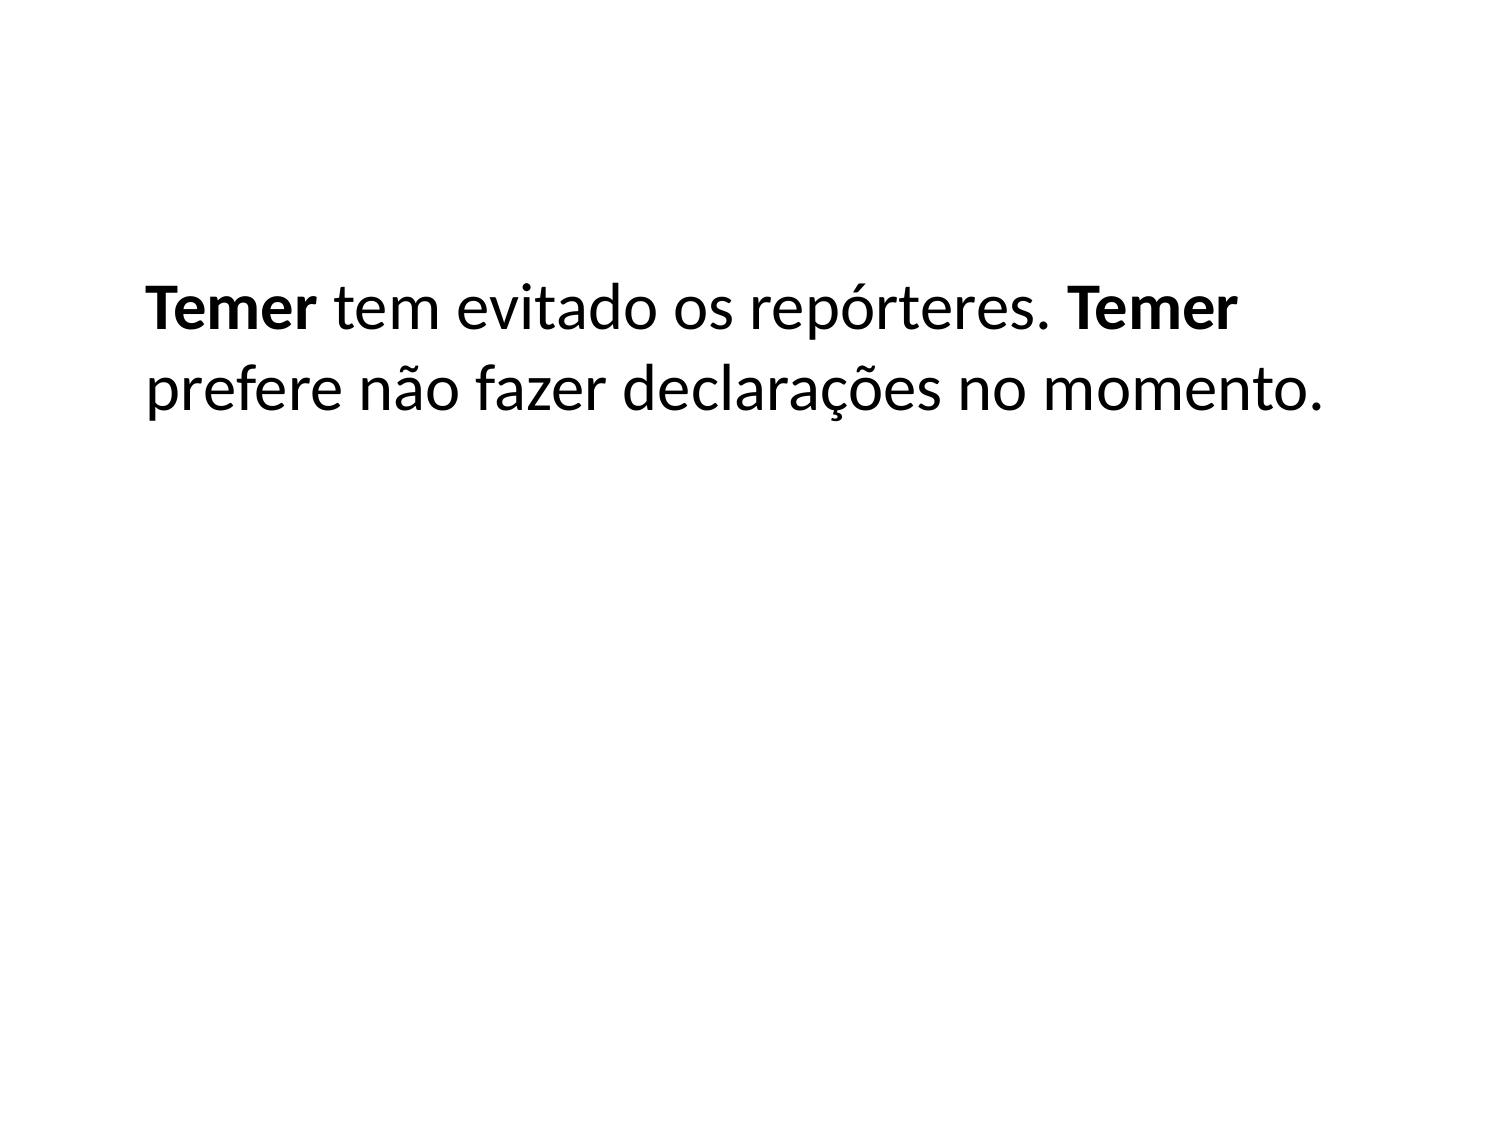

Temer tem evitado os repórteres. Temer prefere não fazer declarações no momento.
#